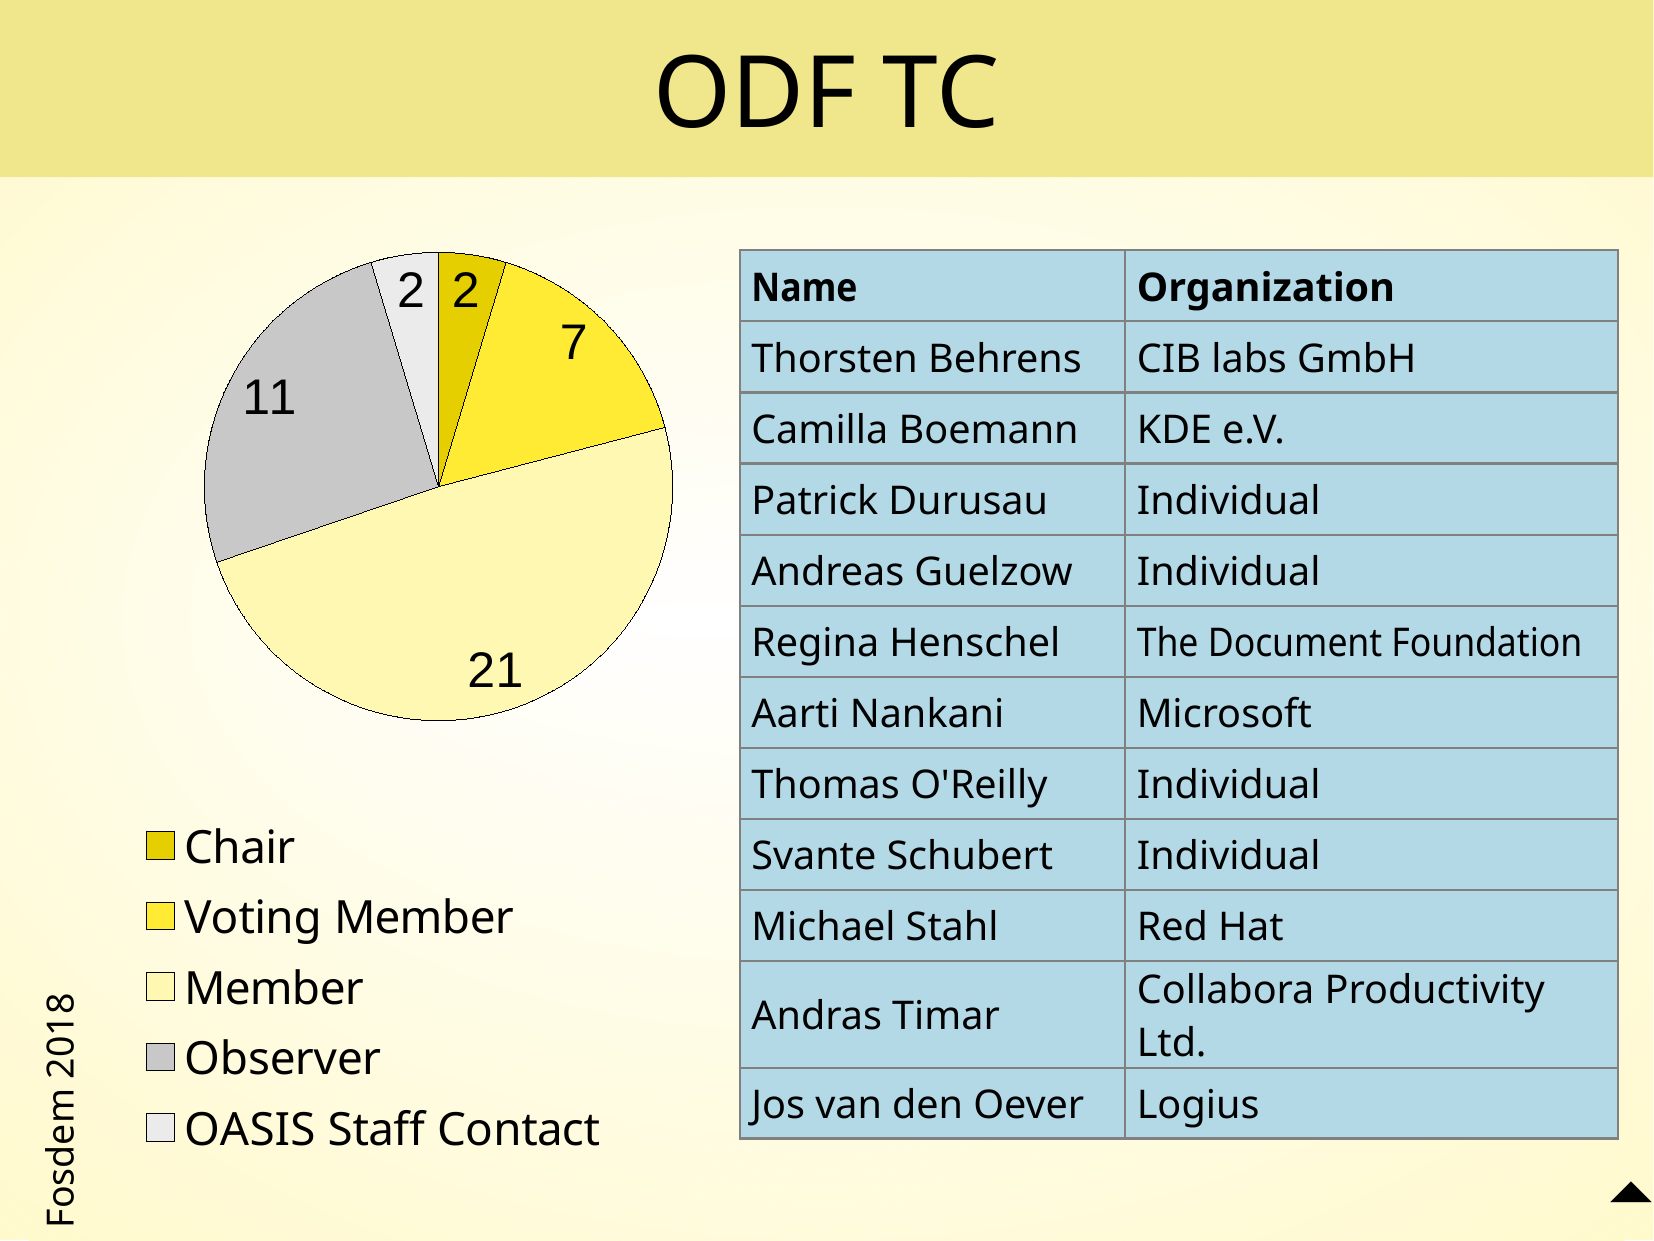

# ODF TC
### Chart
| Category | Count |
|---|---|
| Chair | 2.0 |
| Voting Member | 7.0 |
| Member | 21.0 |
| Observer | 11.0 |
| OASIS Staff Contact | 2.0 || Name | Organization |
| --- | --- |
| Thorsten Behrens | CIB labs GmbH |
| Camilla Boemann | KDE e.V. |
| Patrick Durusau | Individual |
| Andreas Guelzow | Individual |
| Regina Henschel | The Document Foundation |
| Aarti Nankani | Microsoft |
| Thomas O'Reilly | Individual |
| Svante Schubert | Individual |
| Michael Stahl | Red Hat |
| Andras Timar | Collabora Productivity Ltd. |
| Jos van den Oever | Logius |
Fosdem 2018
⏶